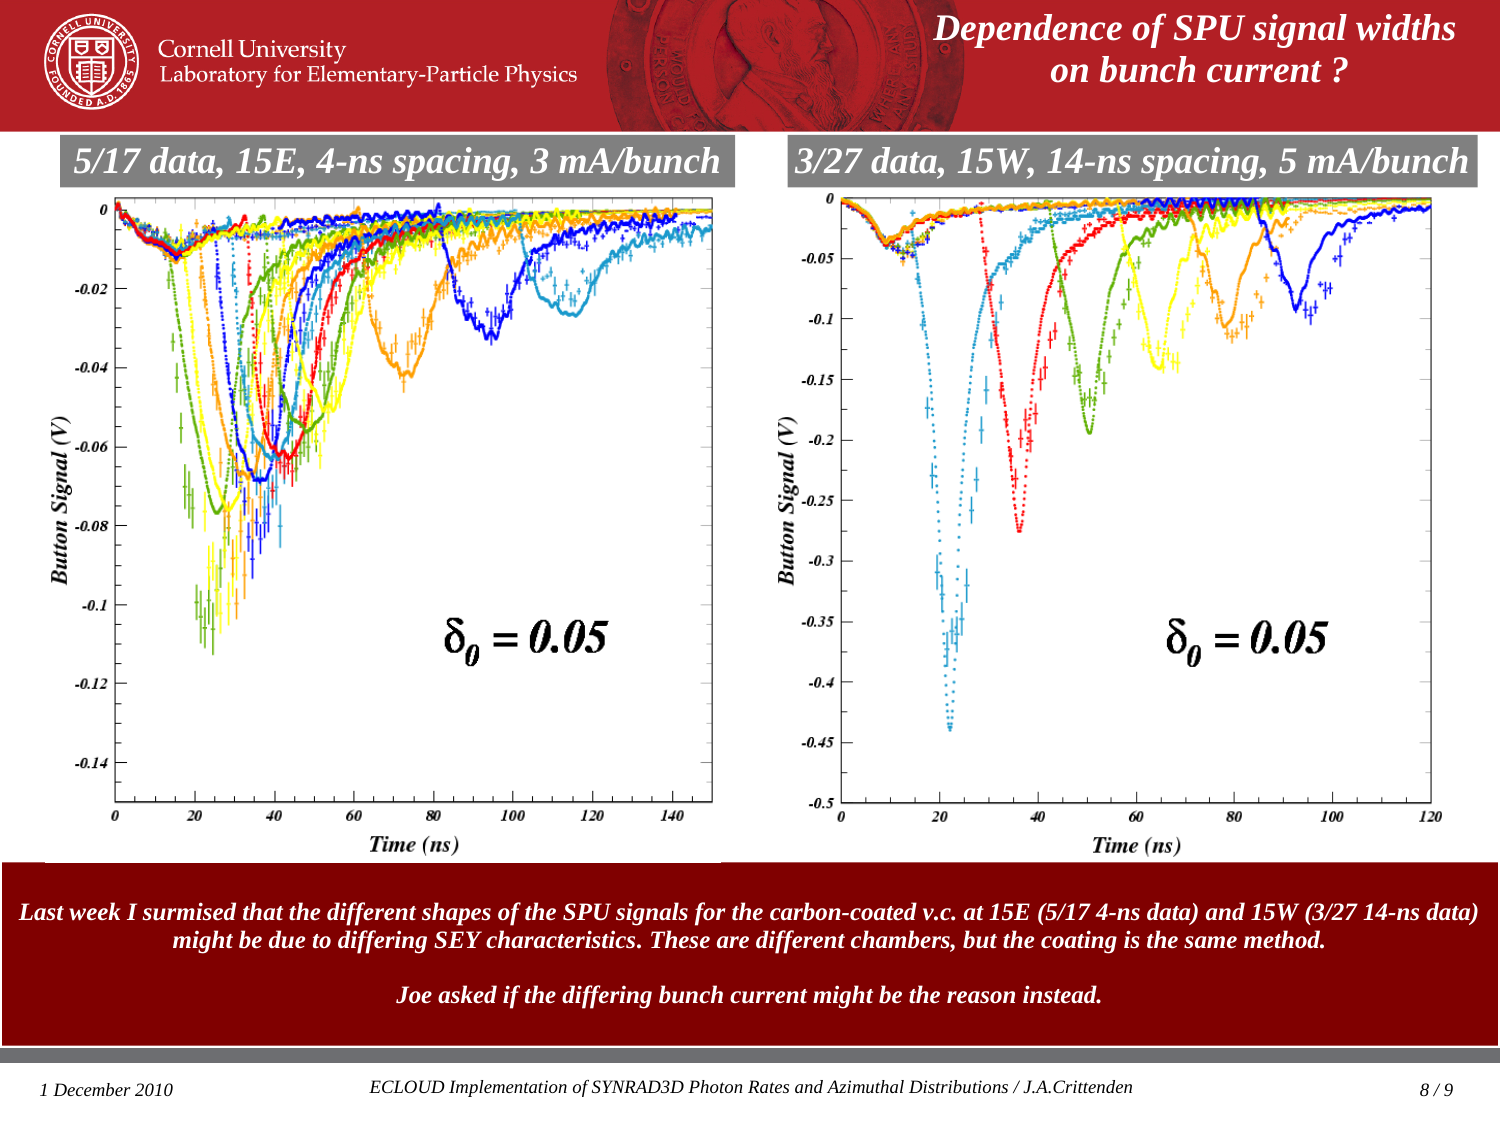

Dependence of SPU signal widths
on bunch current ?
5/17 data, 15E, 4-ns spacing, 3 mA/bunch
3/27 data, 15W, 14-ns spacing, 5 mA/bunch
Last week I surmised that the different shapes of the SPU signals for the carbon-coated v.c. at 15E (5/17 4-ns data) and 15W (3/27 14-ns data)
might be due to differing SEY characteristics. These are different chambers, but the coating is the same method.
Joe asked if the differing bunch current might be the reason instead.